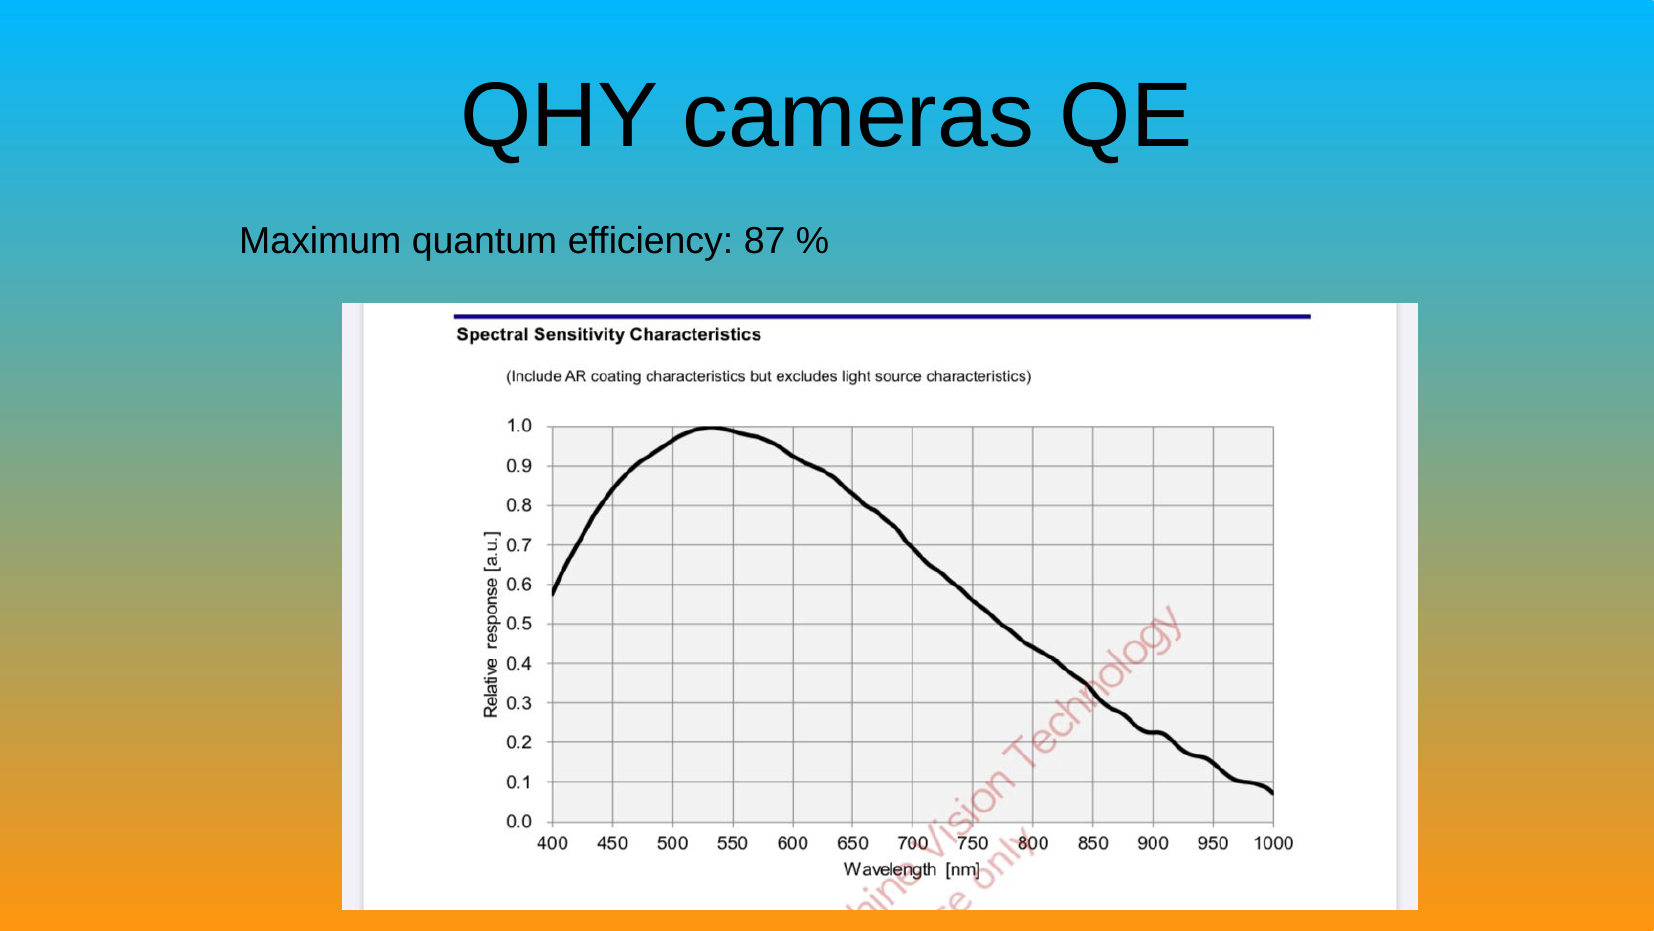

# QHY cameras QE
Maximum quantum efficiency: 87 %